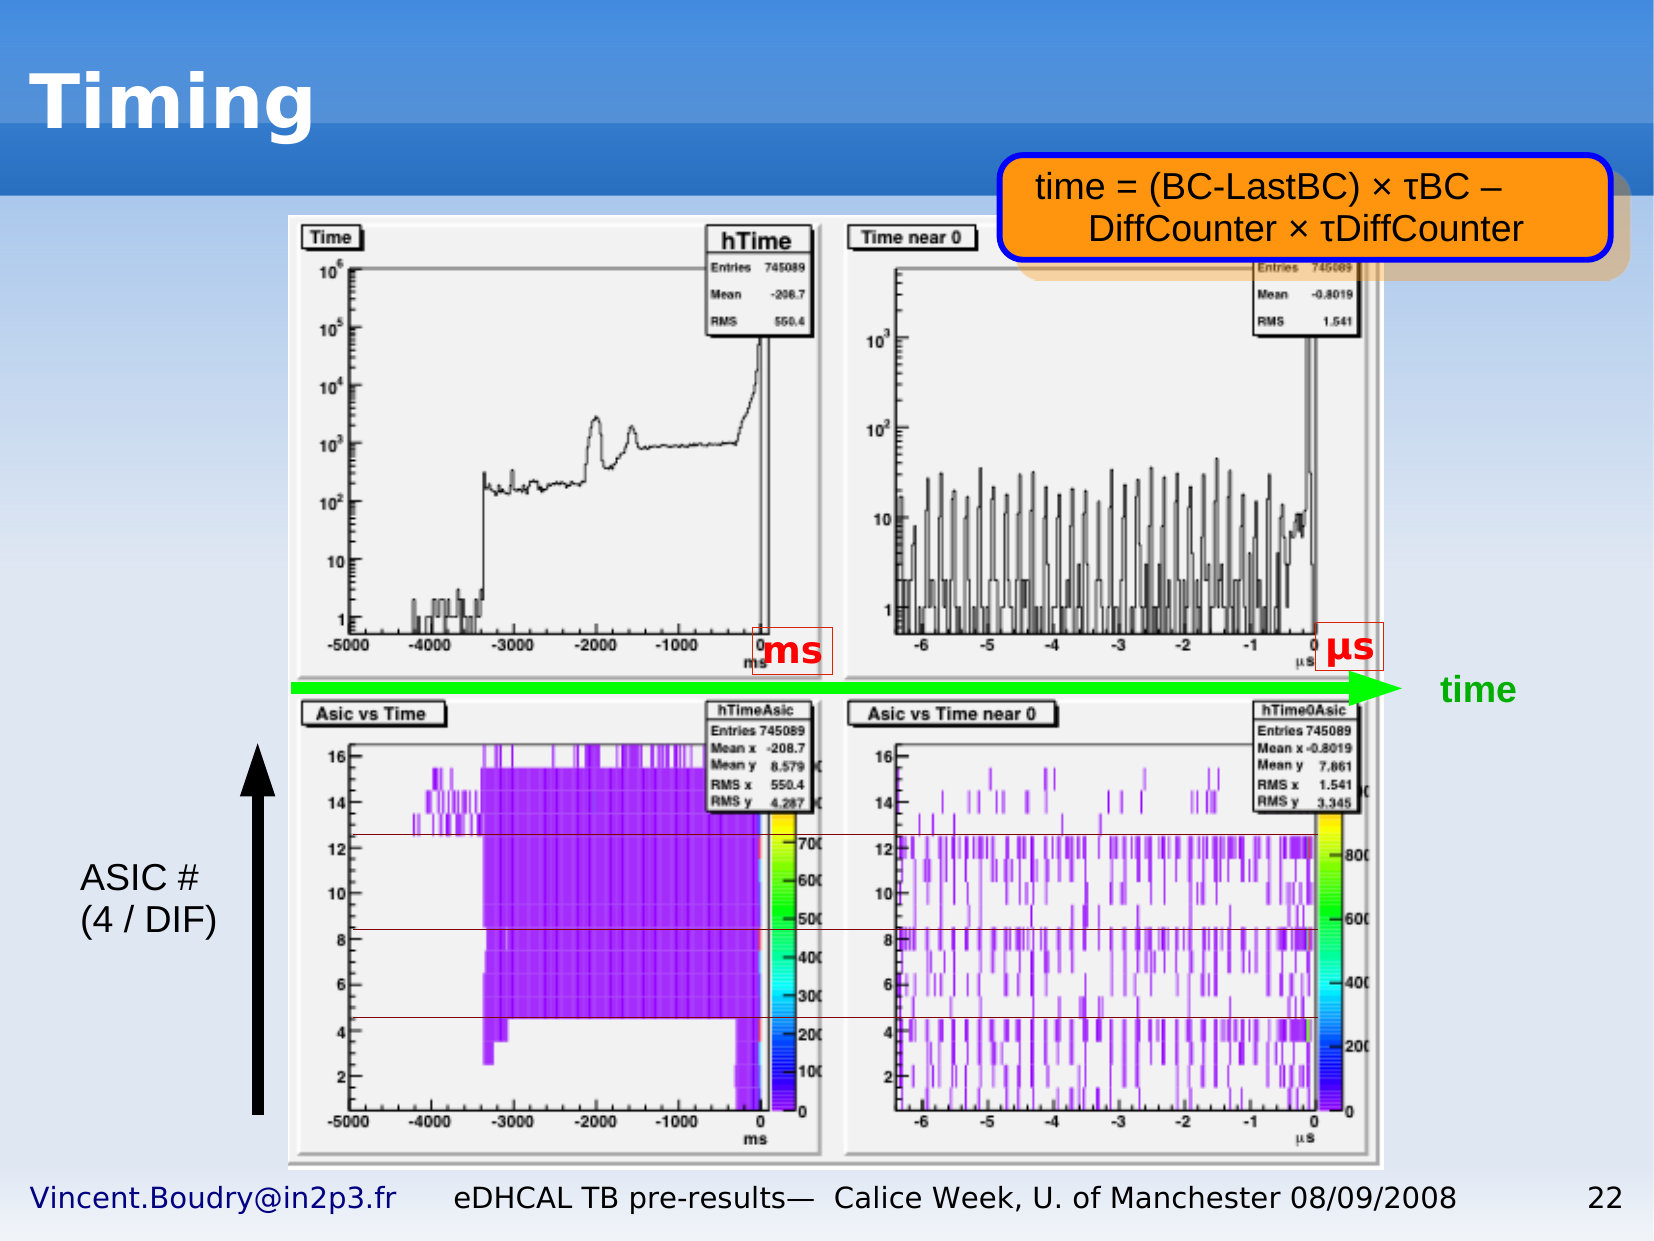

# Timing
time = (BC-LastBC) × τBC – DiffCounter × τDiffCounter
μs
ms
time
ASIC #
(4 / DIF)
eDHCAL TB pre-results— Calice Week, U. of Manchester 08/09/2008
22